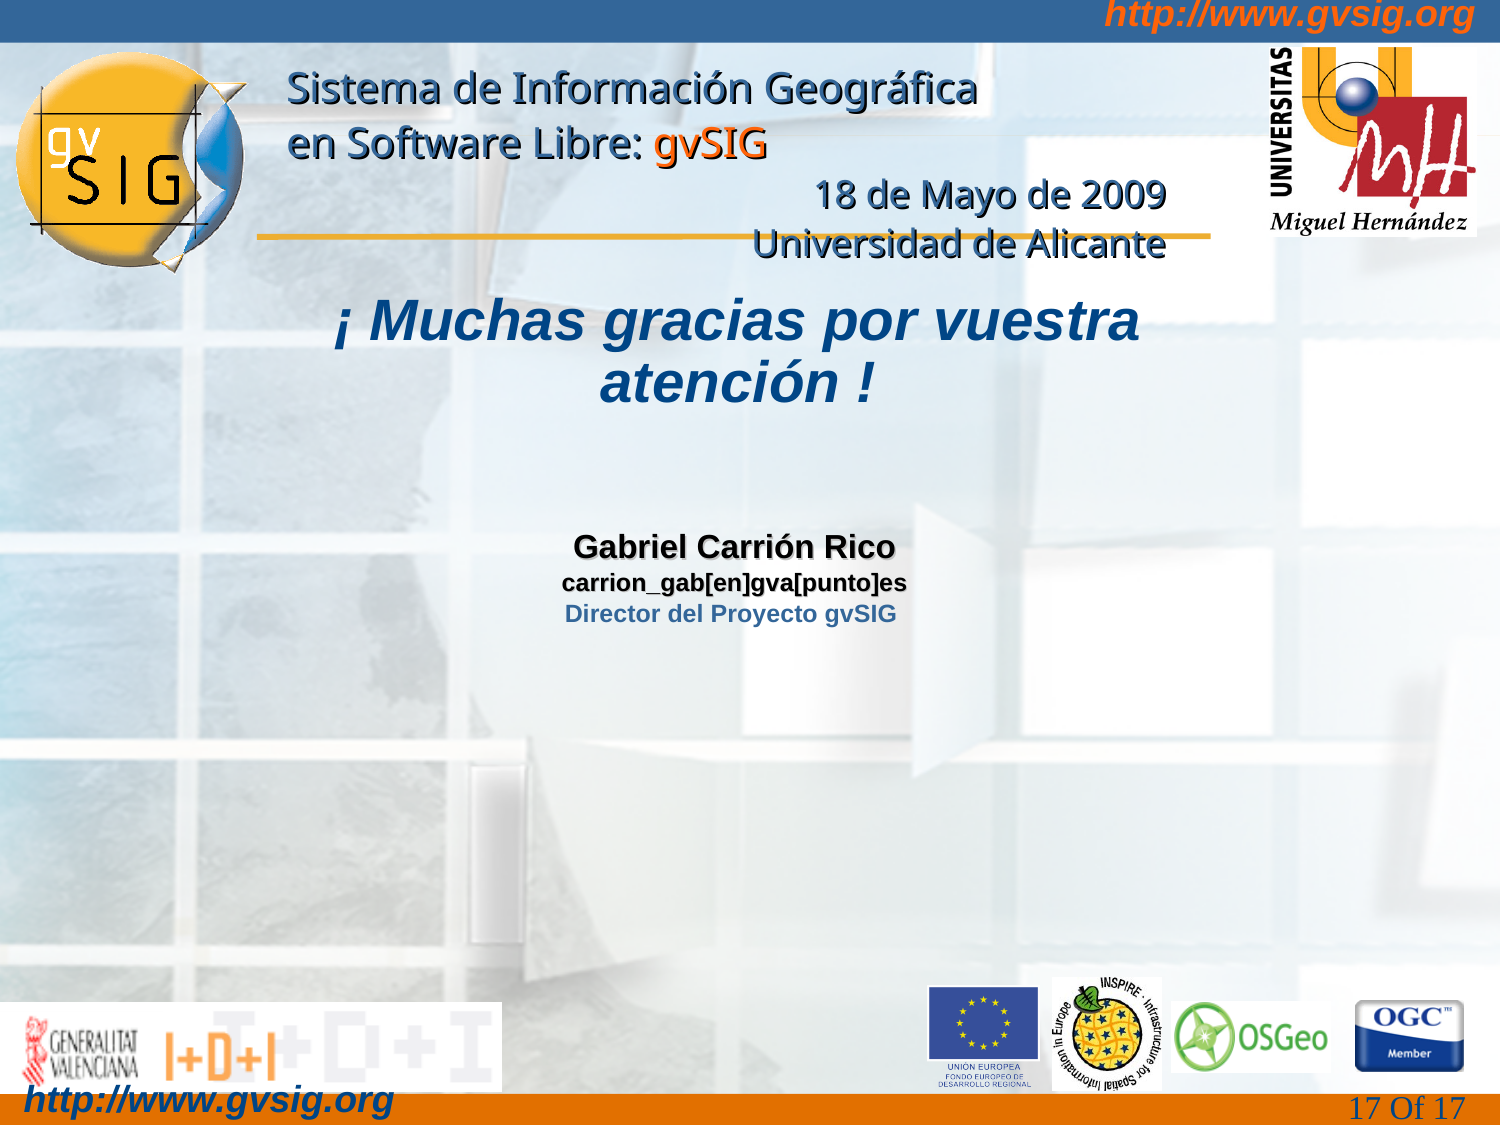

Sistema de Información Geográfica
en Software Libre: gvSIG
18 de Mayo de 2009
Universidad de Alicante
¡ Muchas gracias por vuestra atención !
Gabriel Carrión Rico
carrion_gab[en]gva[punto]es
Director del Proyecto gvSIG
17